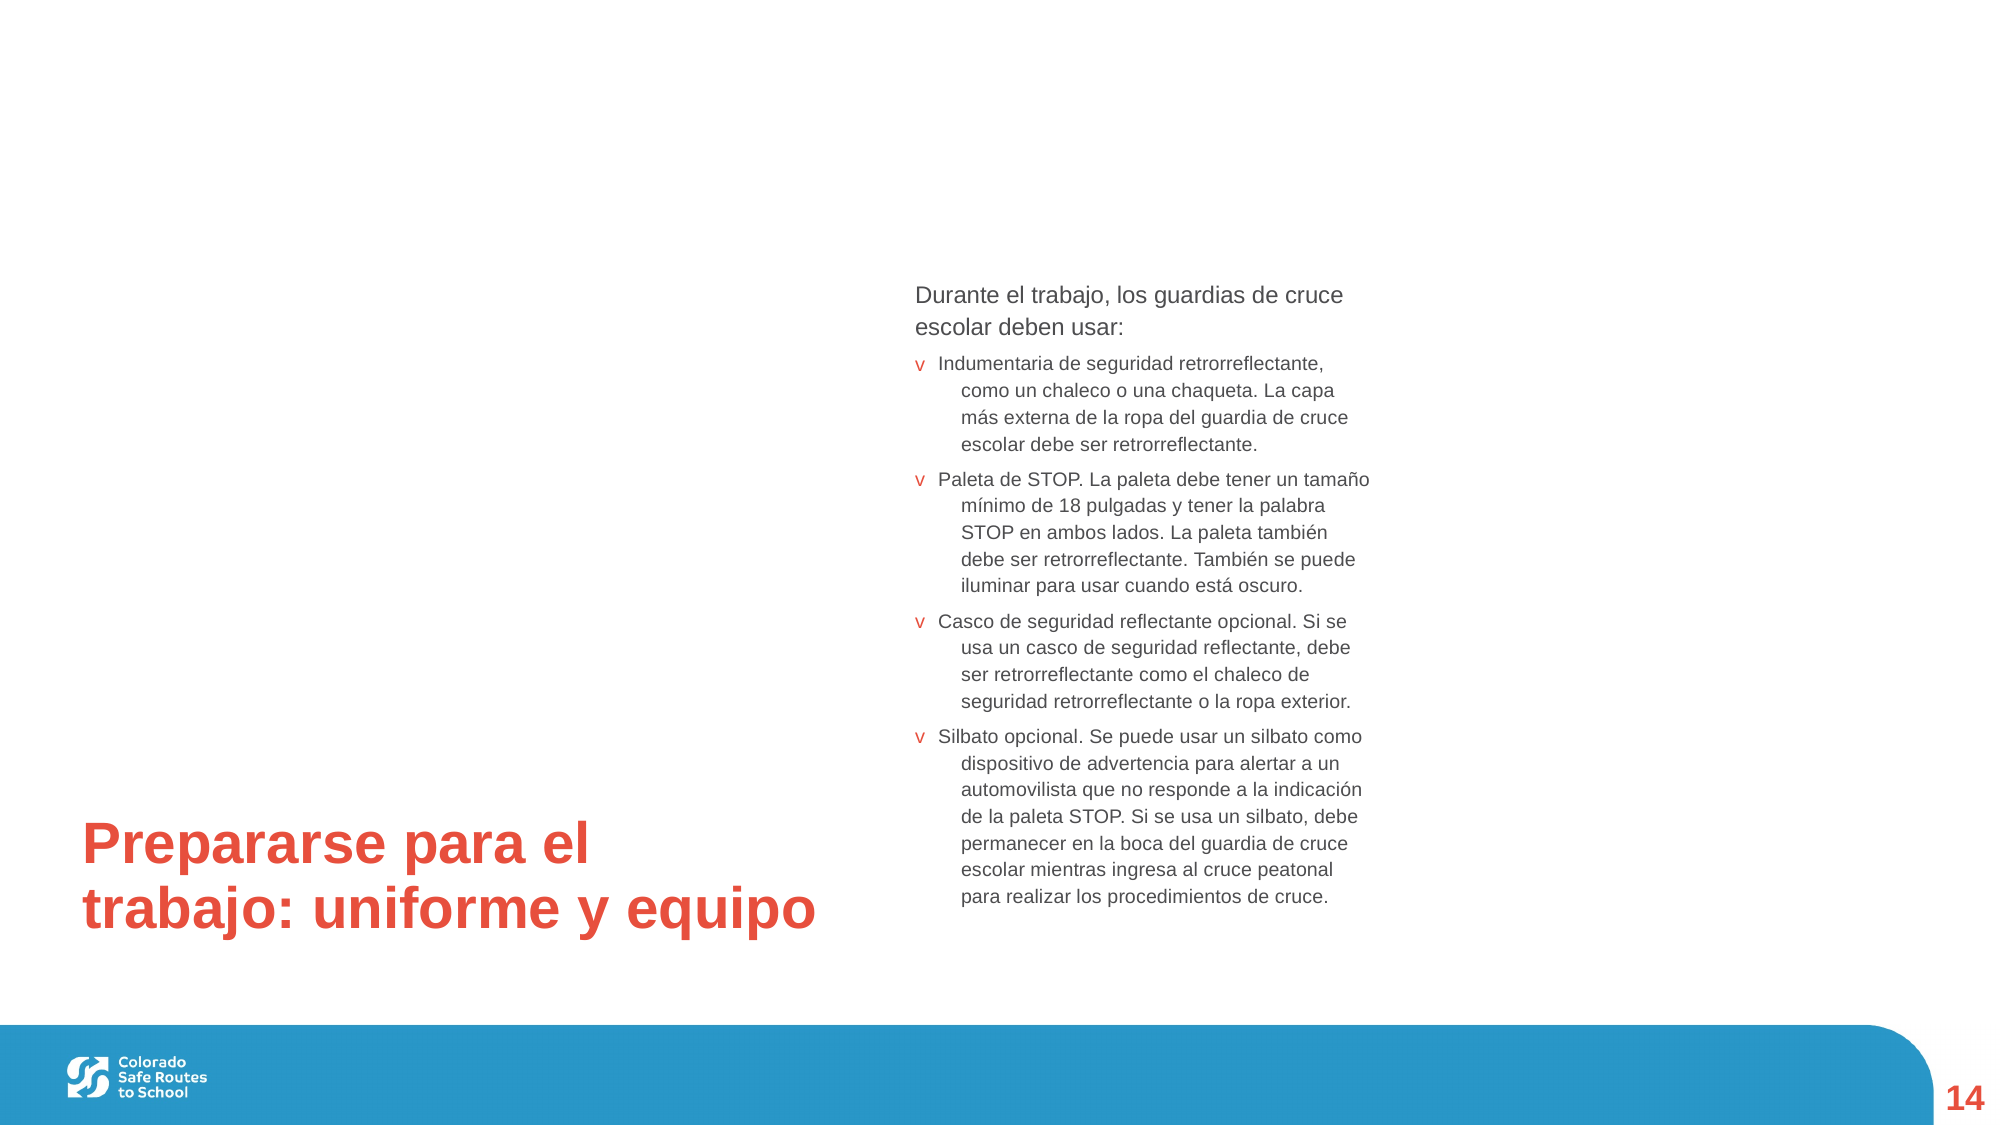

# Prepararse para el trabajo: uniforme y equipo
Durante el trabajo, los guardias de cruce escolar deben usar:
Indumentaria de seguridad retrorreflectante, como un chaleco o una chaqueta. La capa más externa de la ropa del guardia de cruce escolar debe ser retrorreflectante.
Paleta de STOP. La paleta debe tener un tamaño mínimo de 18 pulgadas y tener la palabra STOP en ambos lados. La paleta también debe ser retrorreflectante. También se puede iluminar para usar cuando está oscuro.
Casco de seguridad reflectante opcional. Si se usa un casco de seguridad reflectante, debe ser retrorreflectante como el chaleco de seguridad retrorreflectante o la ropa exterior.
Silbato opcional. Se puede usar un silbato como dispositivo de advertencia para alertar a un automovilista que no responde a la indicación de la paleta STOP. Si se usa un silbato, debe permanecer en la boca del guardia de cruce escolar mientras ingresa al cruce peatonal para realizar los procedimientos de cruce.
14